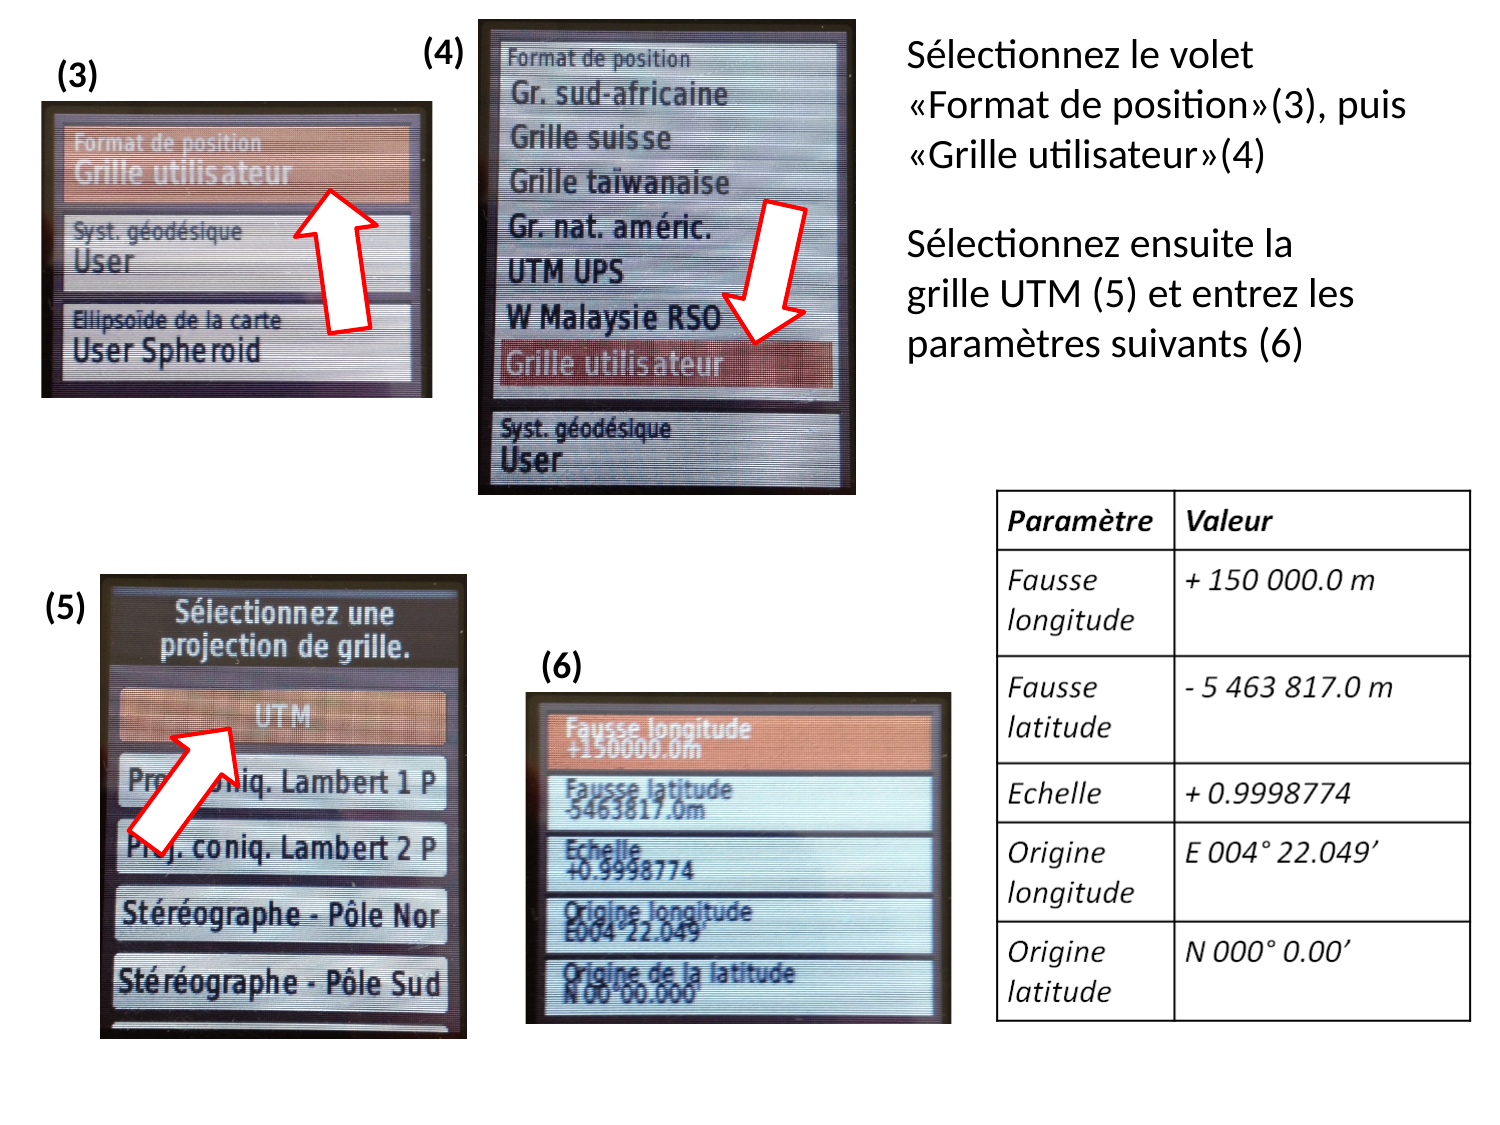

(4)
Sélectionnez le volet «Format de position»(3), puis «Grille utilisateur»(4)
(3)
Sélectionnez ensuite la grille UTM (5) et entrez les paramètres suivants (6)
(5)
(6)